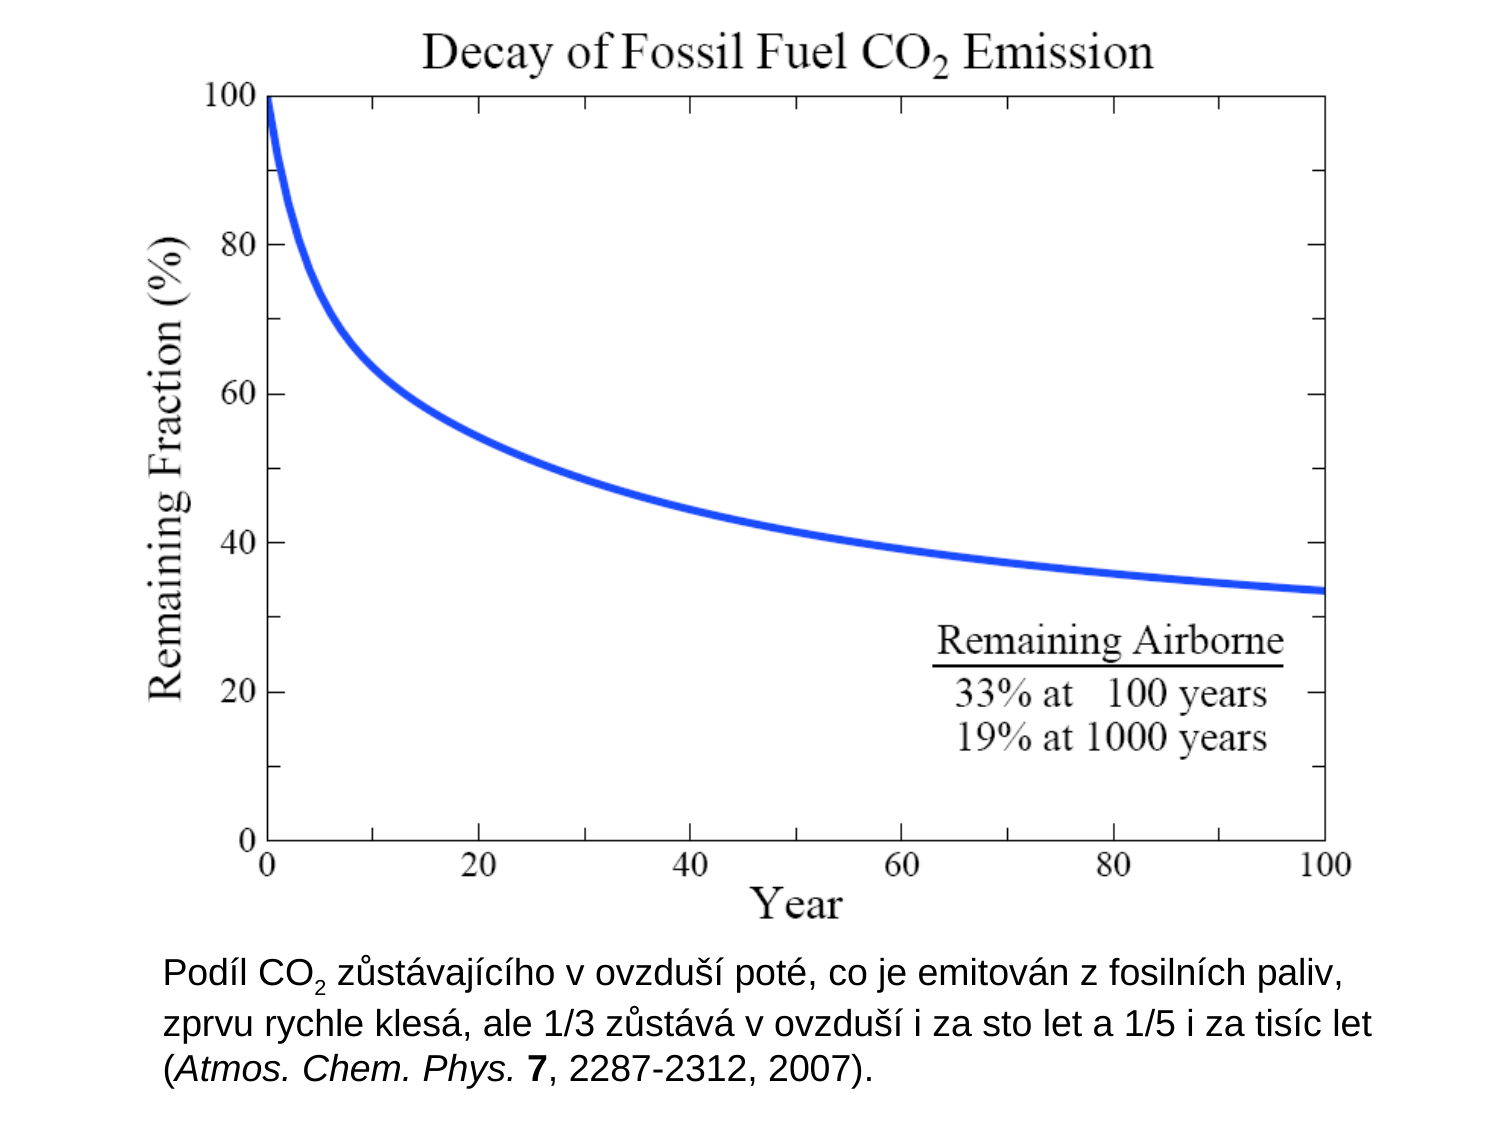

Podíl CO2 zůstávajícího v ovzduší poté, co je emitován z fosilních paliv, zprvu rychle klesá, ale 1/3 zůstává v ovzduší i za sto let a 1/5 i za tisíc let (Atmos. Chem. Phys. 7, 2287-2312, 2007).